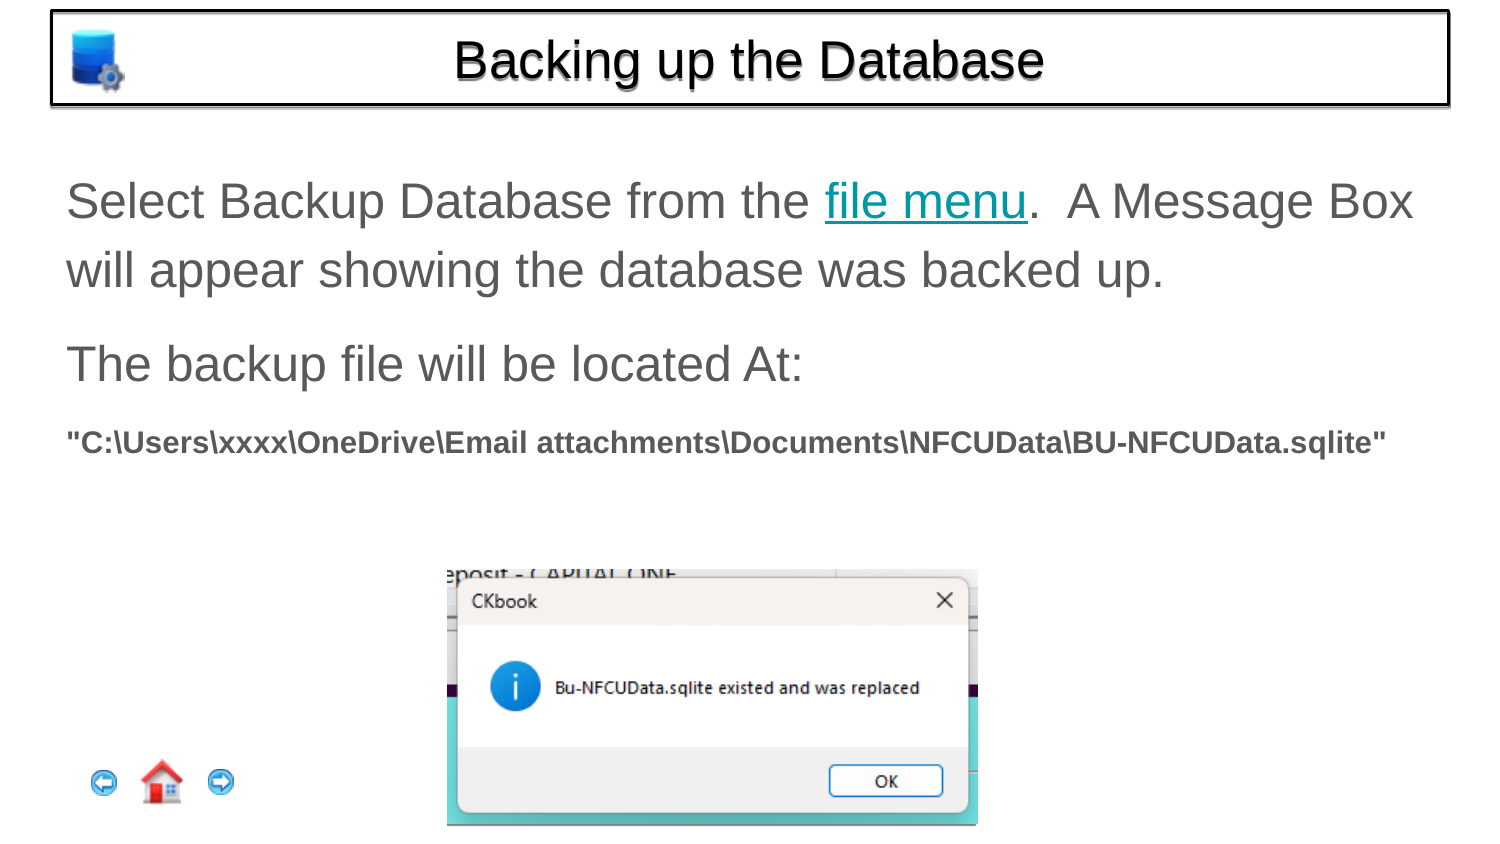

# Backing up the Database
Select Backup Database from the file menu. A Message Box will appear showing the database was backed up.
The backup file will be located At:
"C:\Users\xxxx\OneDrive\Email attachments\Documents\NFCUData\BU-NFCUData.sqlite"